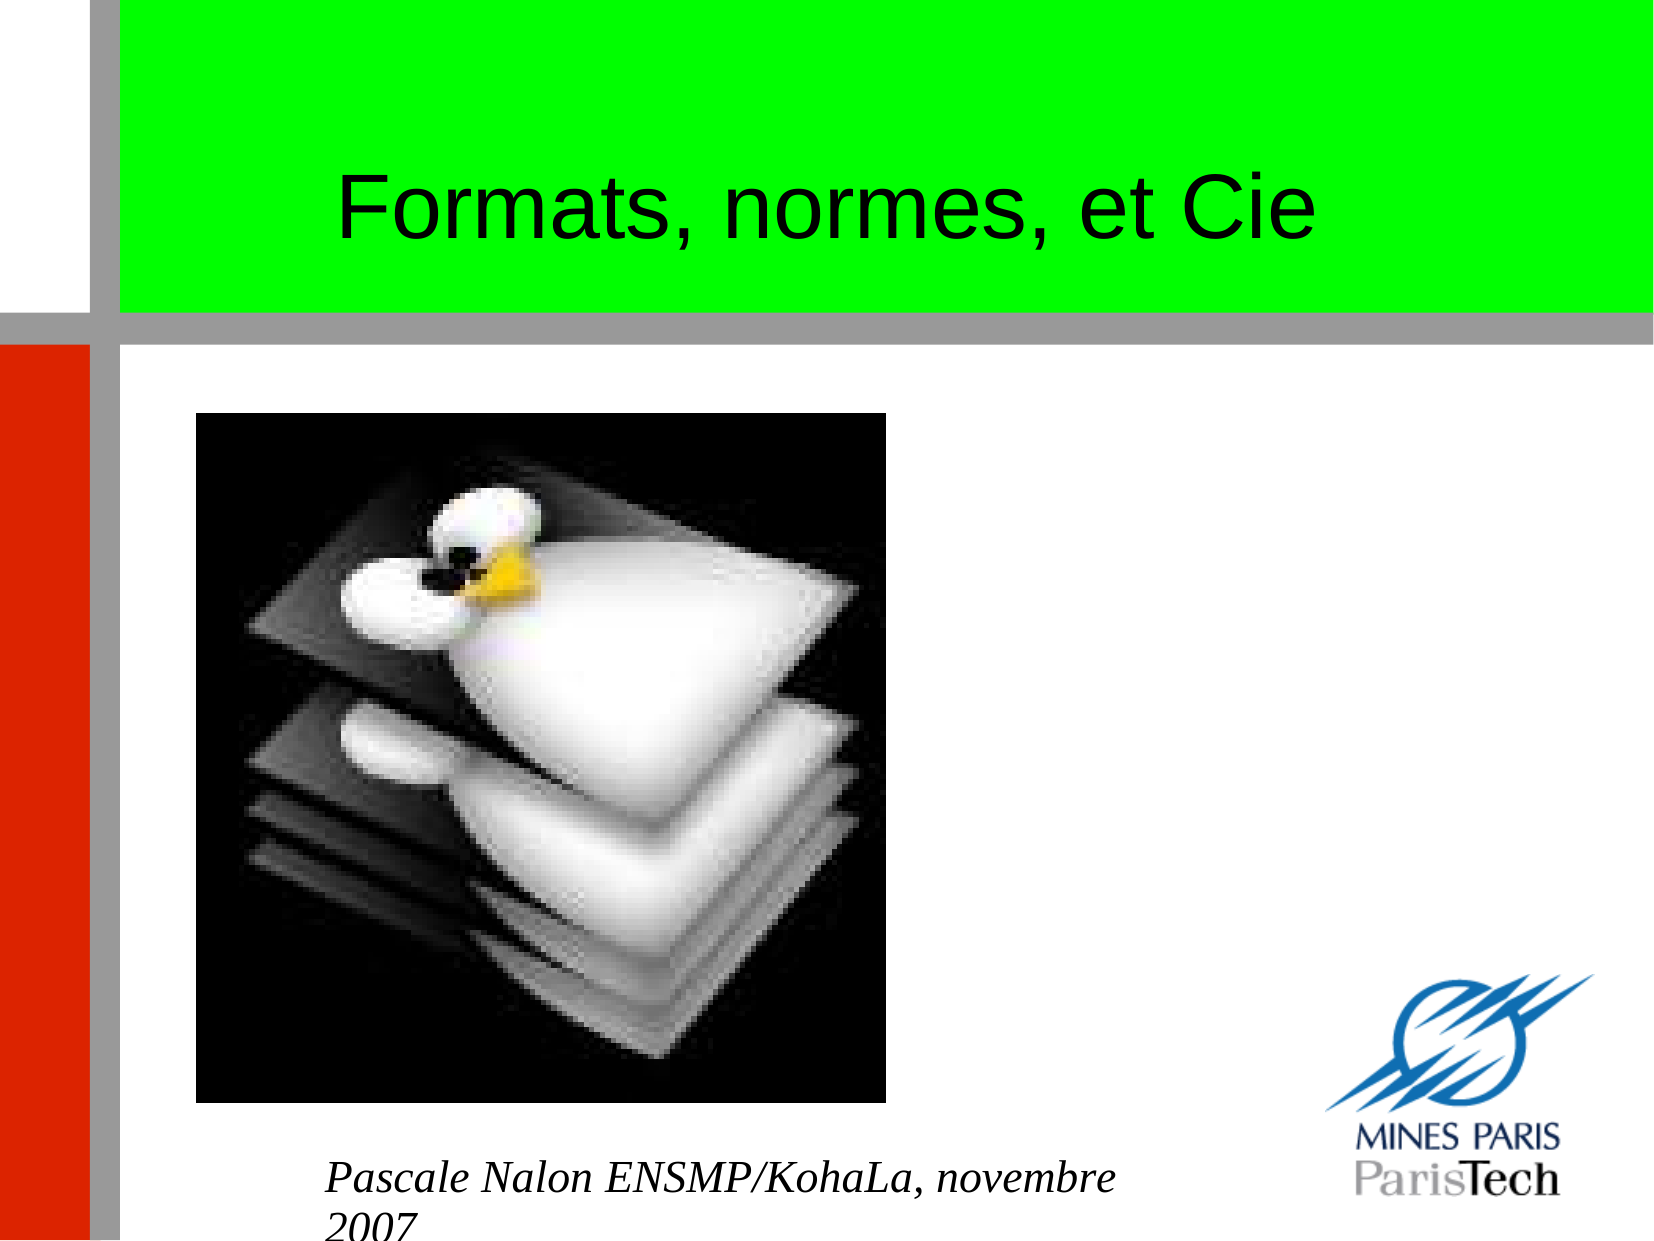

# Formats, normes, et Cie
Pascale Nalon ENSMP/KohaLa, novembre 2007